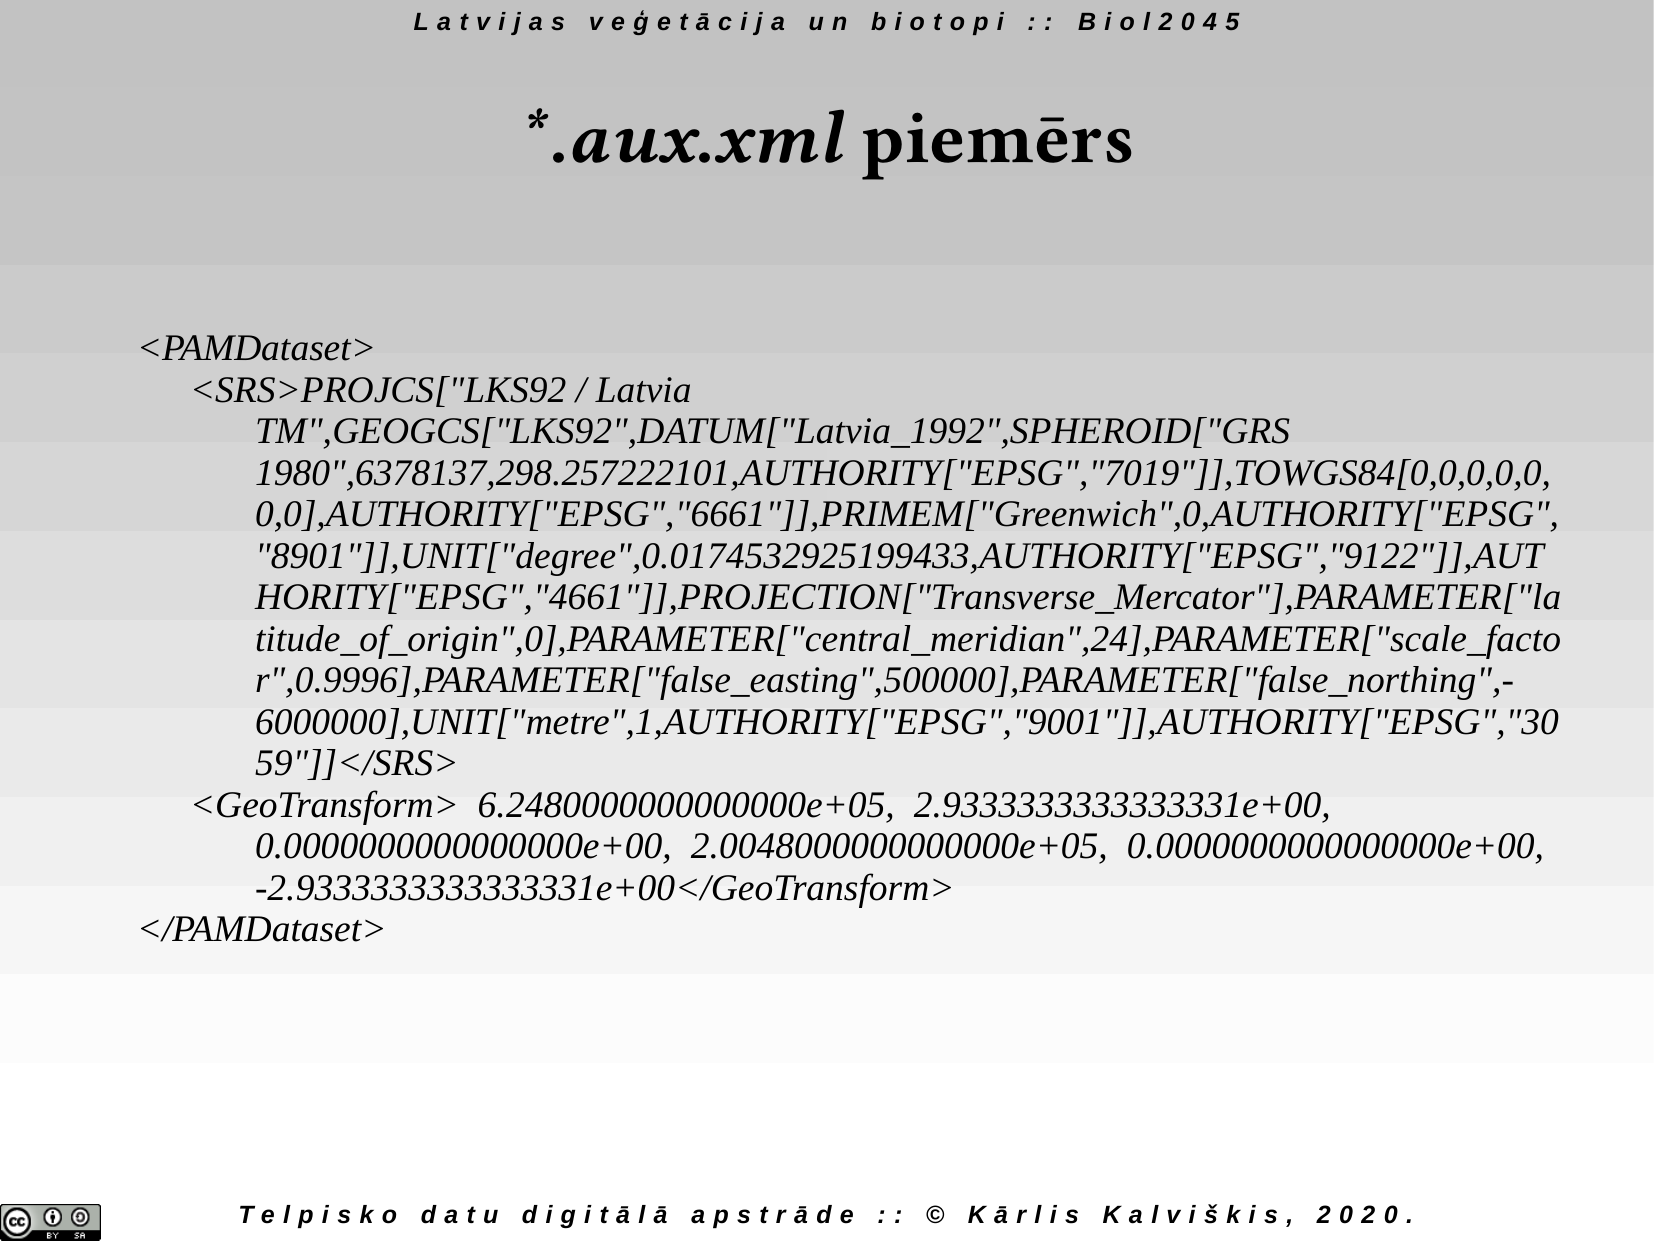

# *.aux.xml piemērs
<PAMDataset>
<SRS>PROJCS["LKS92 / Latvia TM",GEOGCS["LKS92",DATUM["Latvia_1992",SPHEROID["GRS 1980",6378137,298.257222101,AUTHORITY["EPSG","7019"]],TOWGS84[0,0,0,0,0,0,0],AUTHORITY["EPSG","6661"]],PRIMEM["Greenwich",0,AUTHORITY["EPSG","8901"]],UNIT["degree",0.0174532925199433,AUTHORITY["EPSG","9122"]],AUTHORITY["EPSG","4661"]],PROJECTION["Transverse_Mercator"],PARAMETER["latitude_of_origin",0],PARAMETER["central_meridian",24],PARAMETER["scale_factor",0.9996],PARAMETER["false_easting",500000],PARAMETER["false_northing",-6000000],UNIT["metre",1,AUTHORITY["EPSG","9001"]],AUTHORITY["EPSG","3059"]]</SRS>
<GeoTransform> 6.2480000000000000e+05, 2.9333333333333331e+00, 0.0000000000000000e+00, 2.0048000000000000e+05, 0.0000000000000000e+00, -2.9333333333333331e+00</GeoTransform>
</PAMDataset>